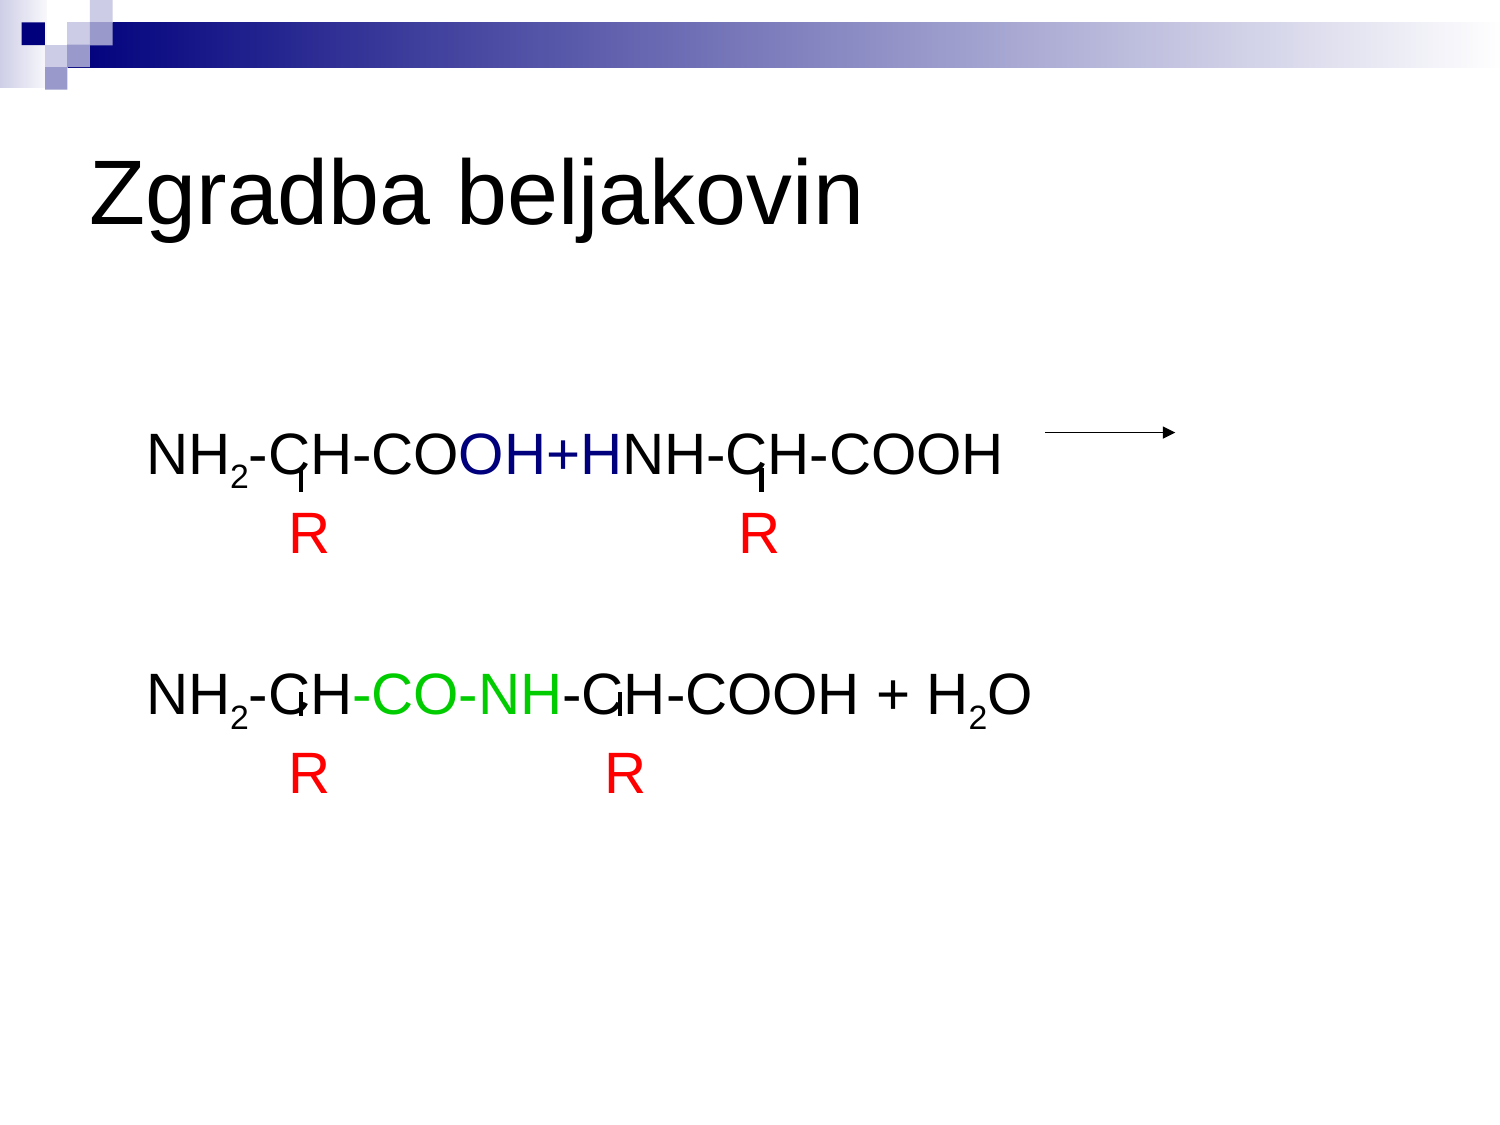

# Zgradba beljakovin
	NH2-CH-COOH+HNH-CH-COOH
 	 R			 R
	NH2-CH-CO-NH-CH-COOH + H2O
 	 R		 R